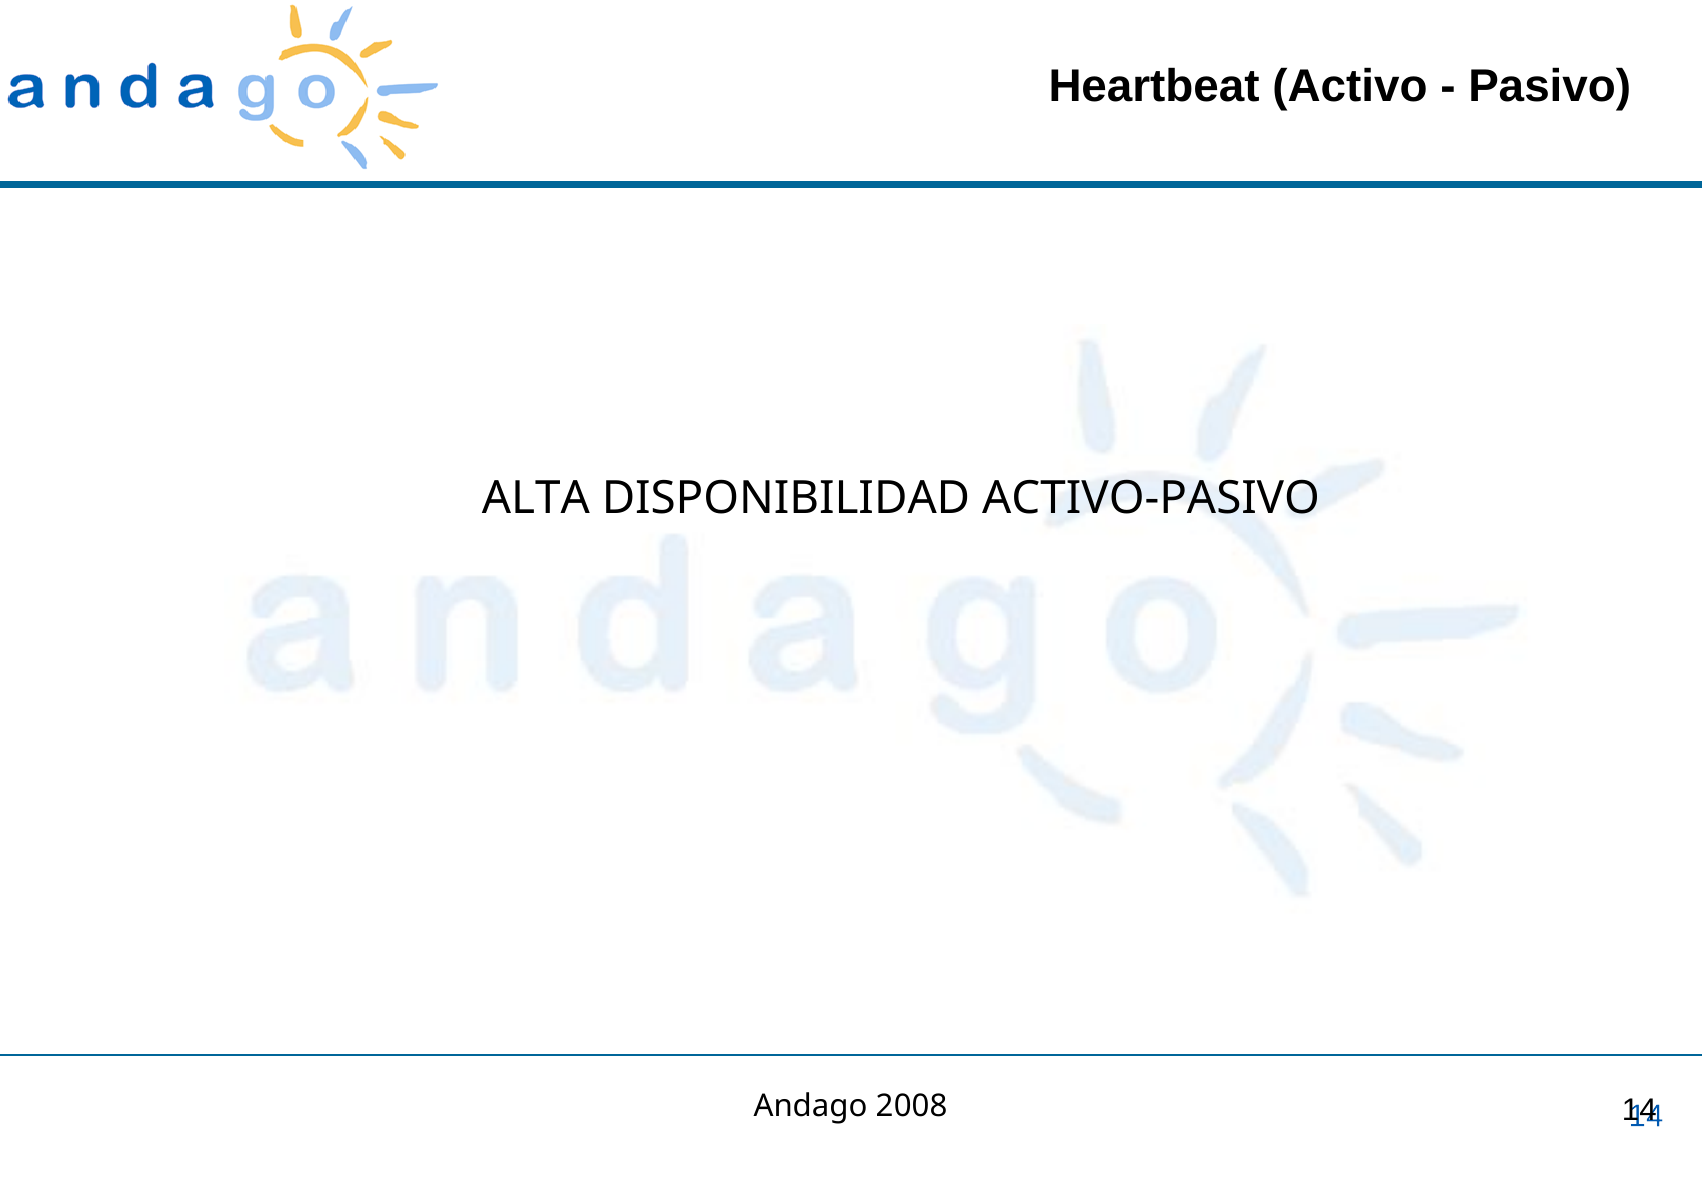

# Heartbeat (Activo - Pasivo)
ALTA DISPONIBILIDAD ACTIVO-PASIVO